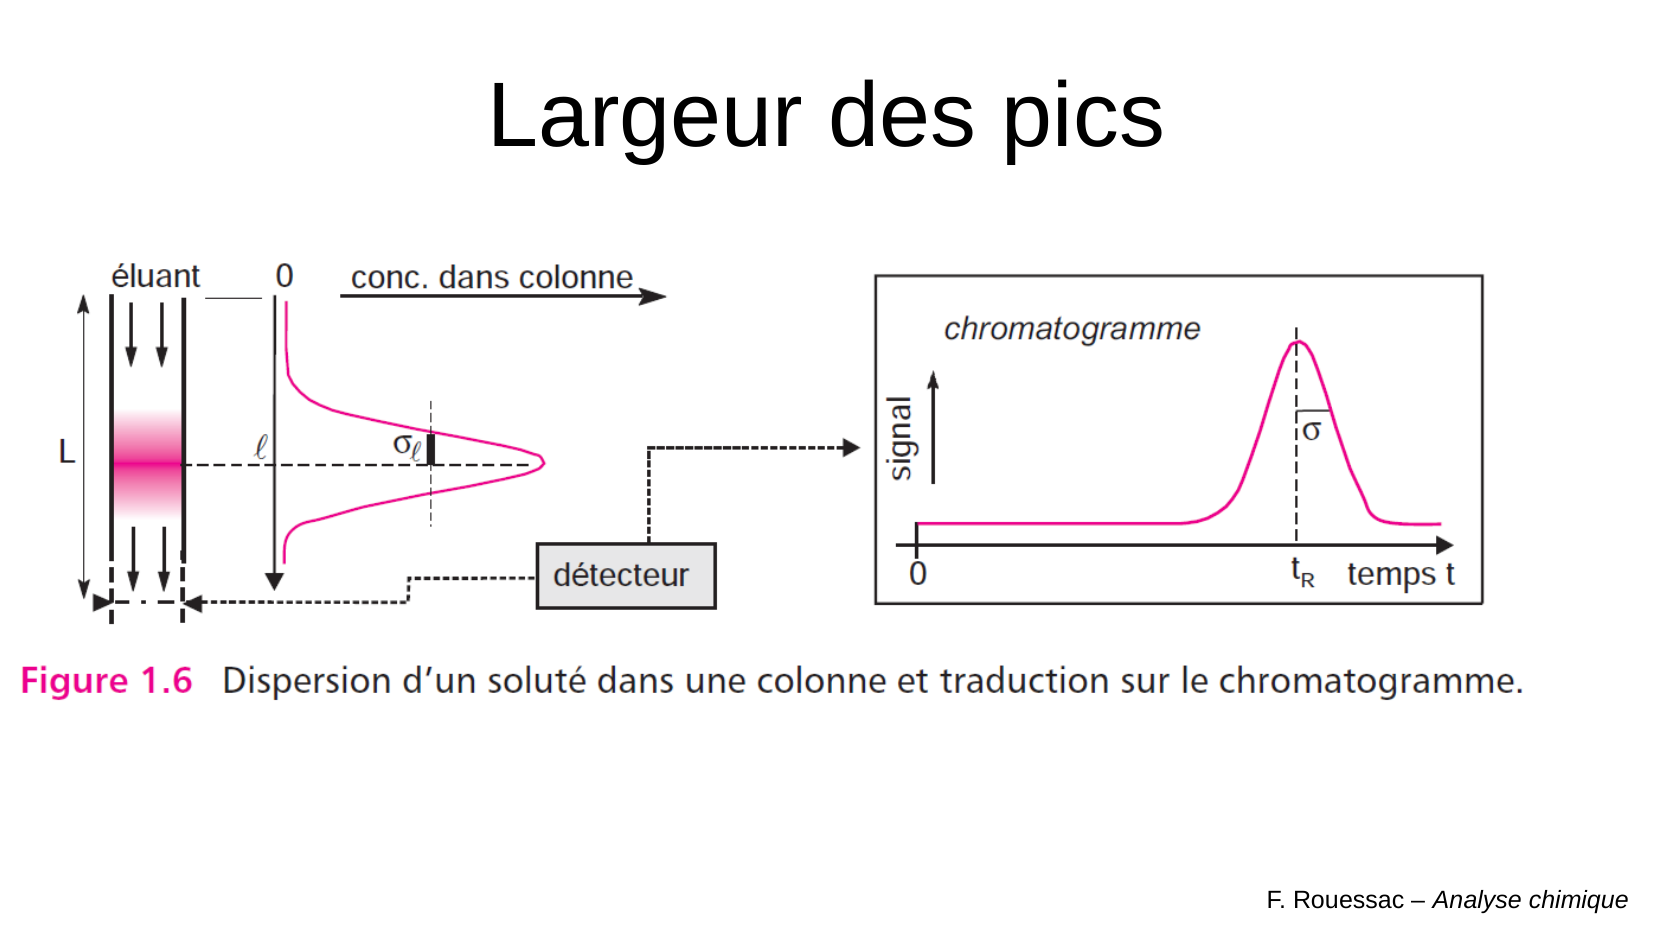

# Largeur des pics
F. Rouessac – Analyse chimique